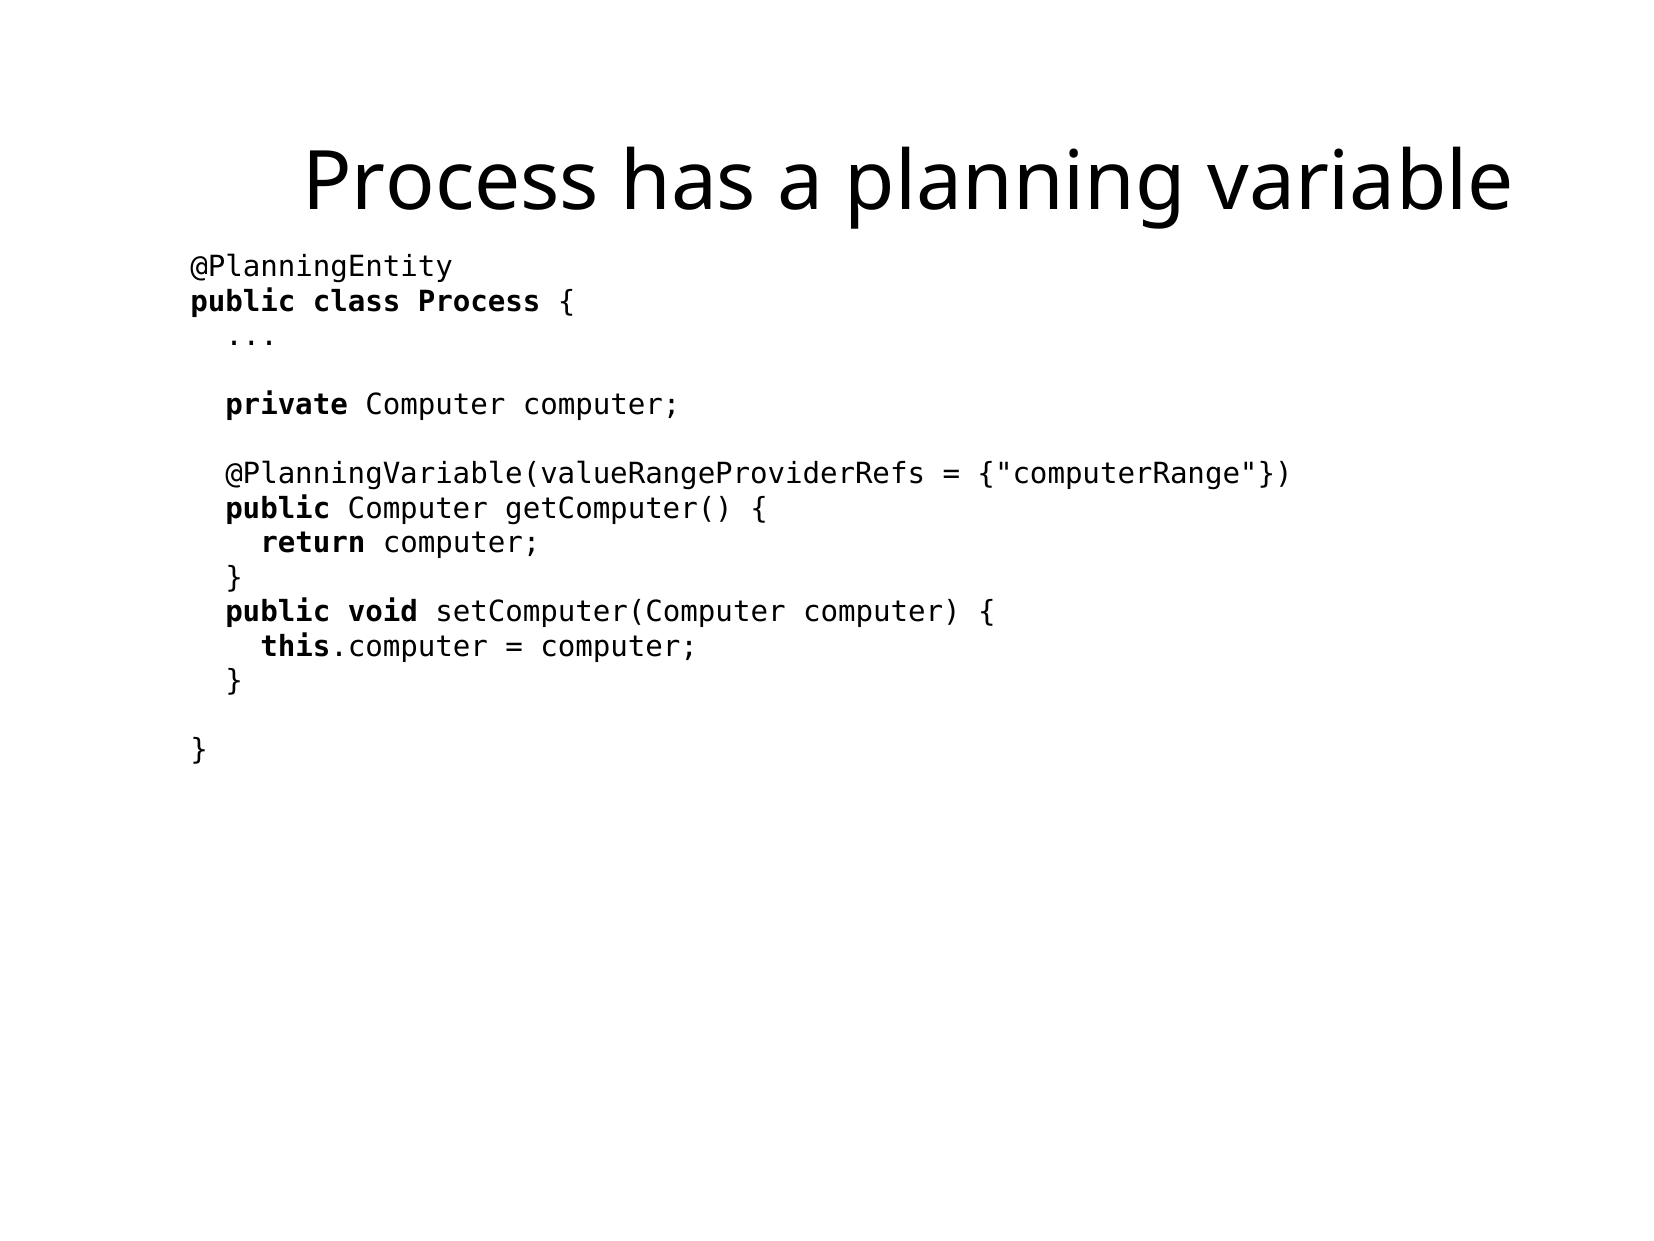

Process has a planning variable
@PlanningEntity
public class Process {
 ...
 private Computer computer;
 @PlanningVariable(valueRangeProviderRefs = {"computerRange"})
 public Computer getComputer() {
 return computer;
 }
 public void setComputer(Computer computer) {
 this.computer = computer;
 }
}